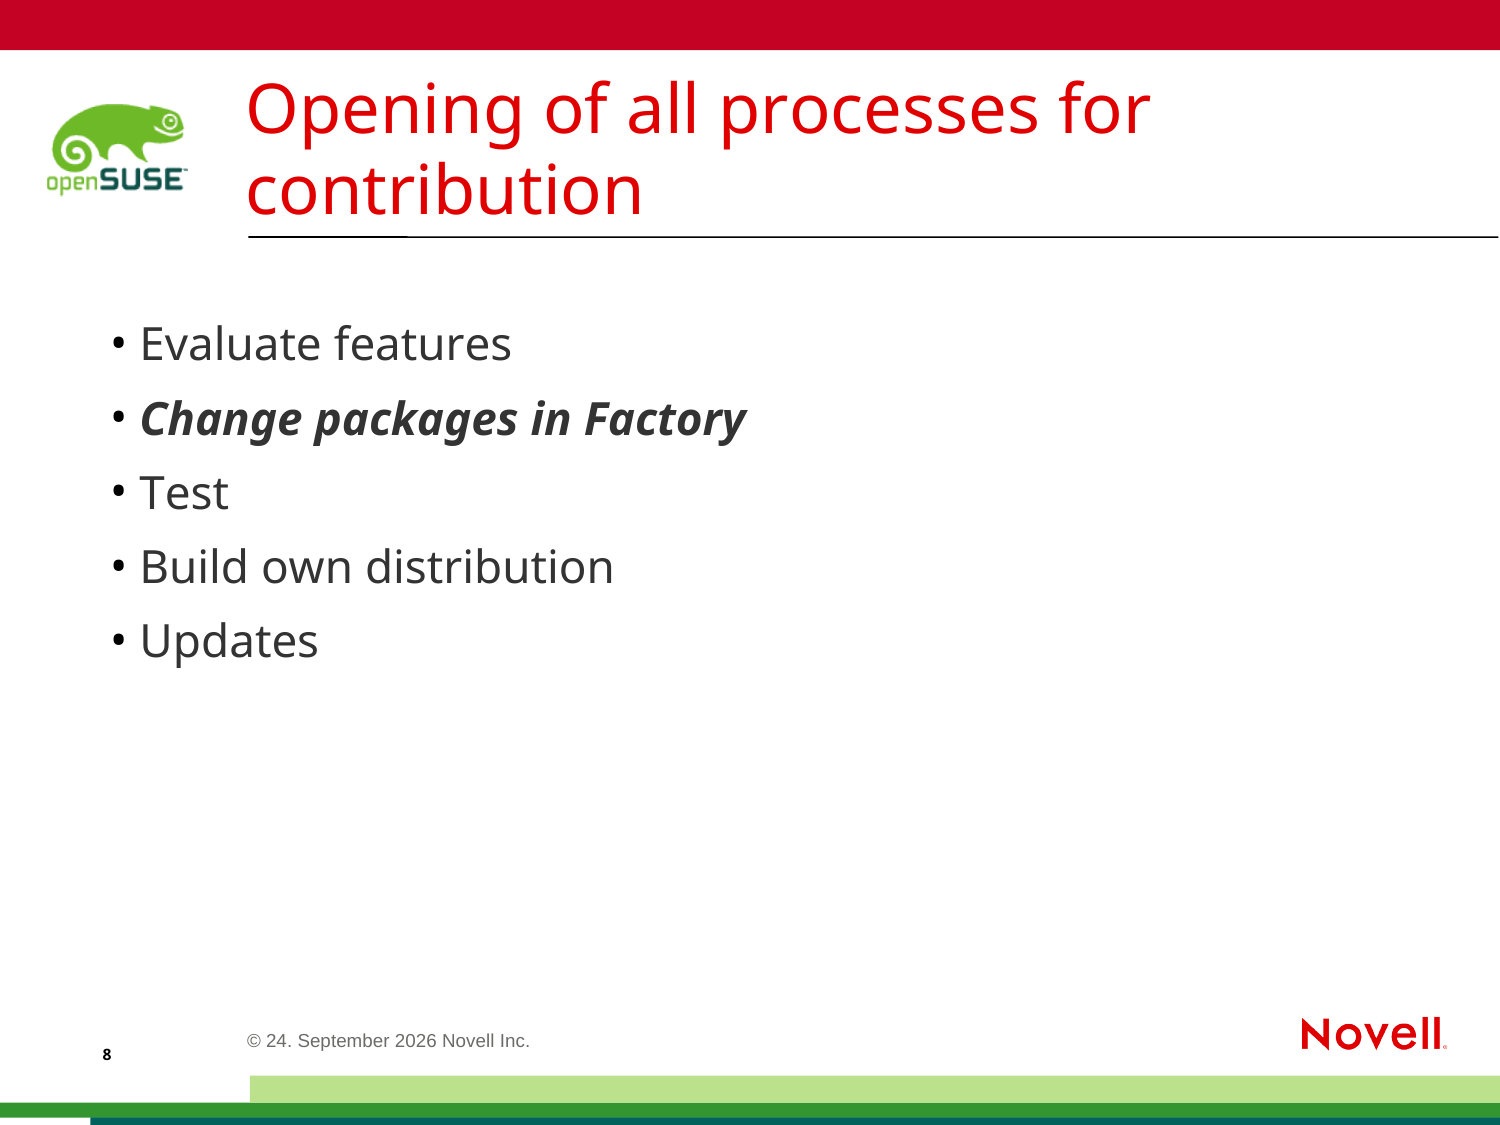

# Opening of all processes for contribution
 Evaluate features
 Change packages in Factory
 Test
 Build own distribution
 Updates